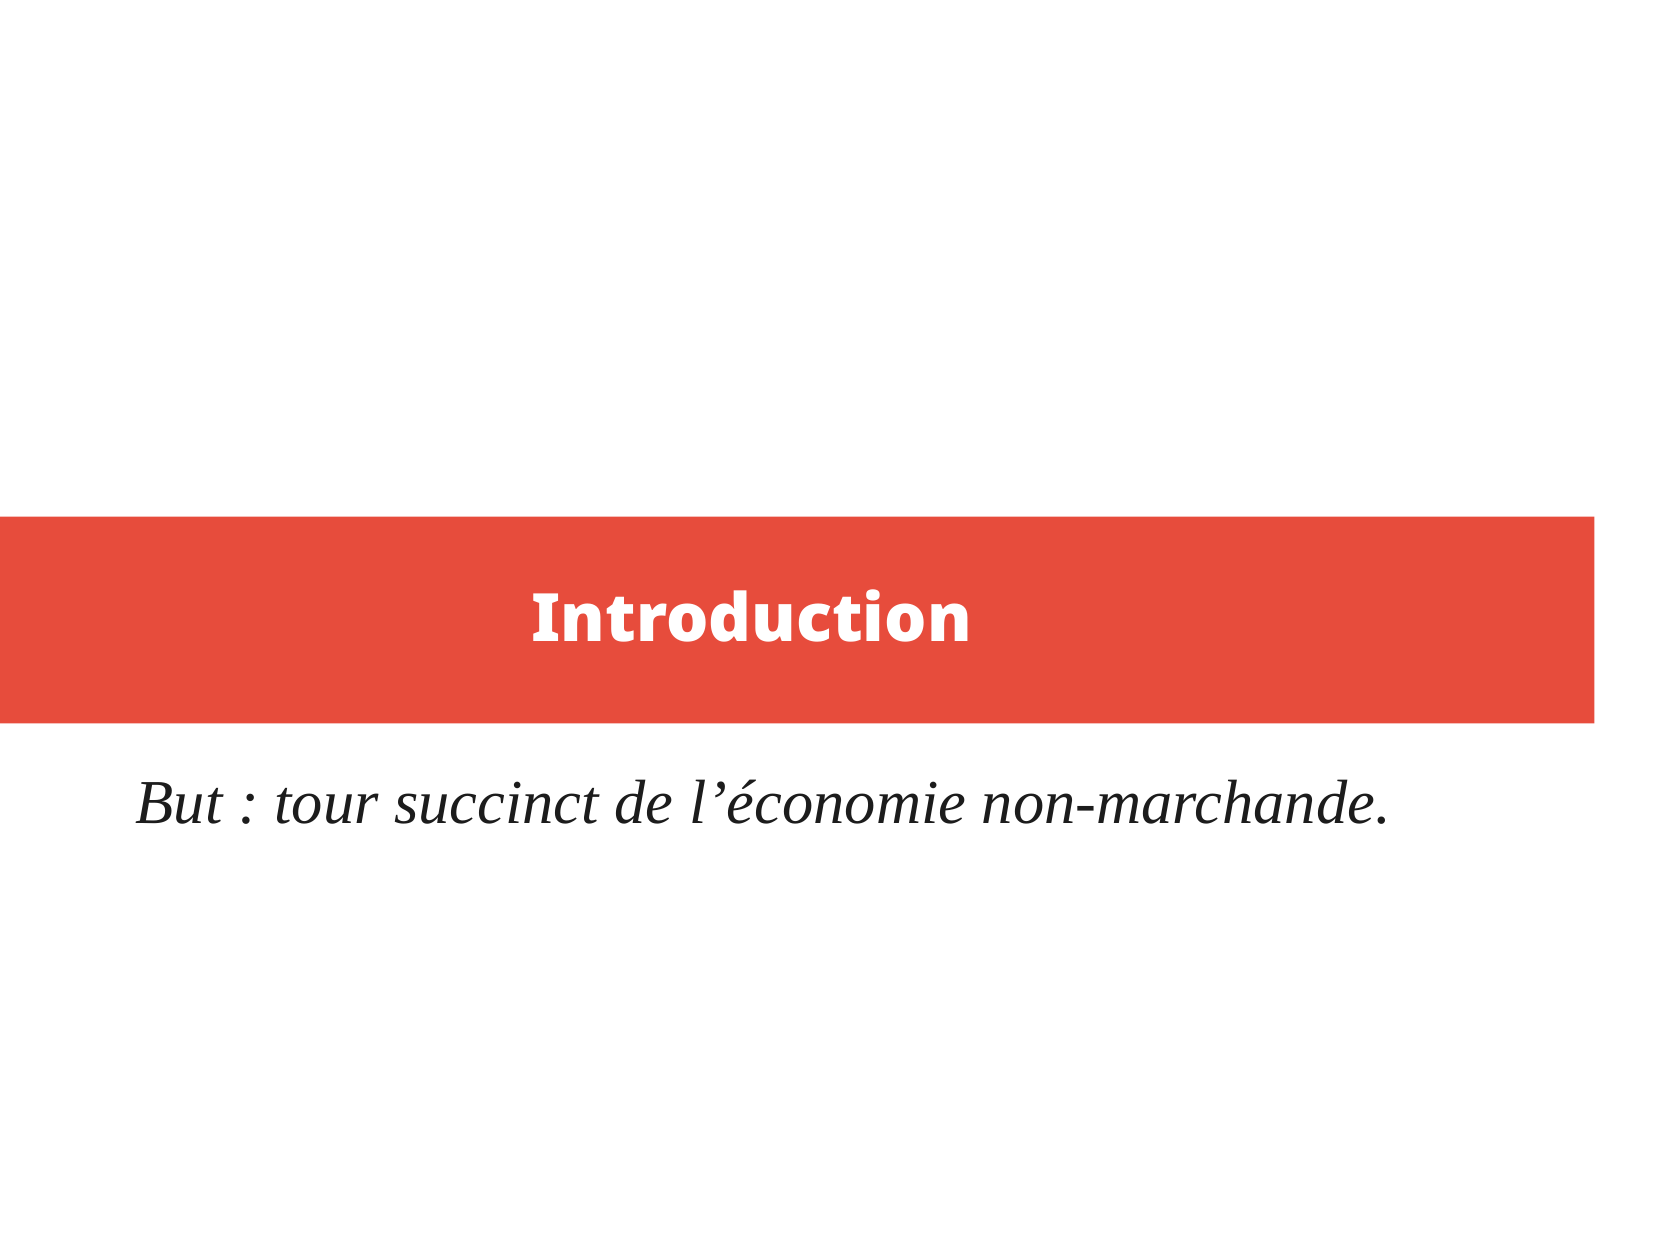

# Introduction
But : tour succinct de l’économie non-marchande.